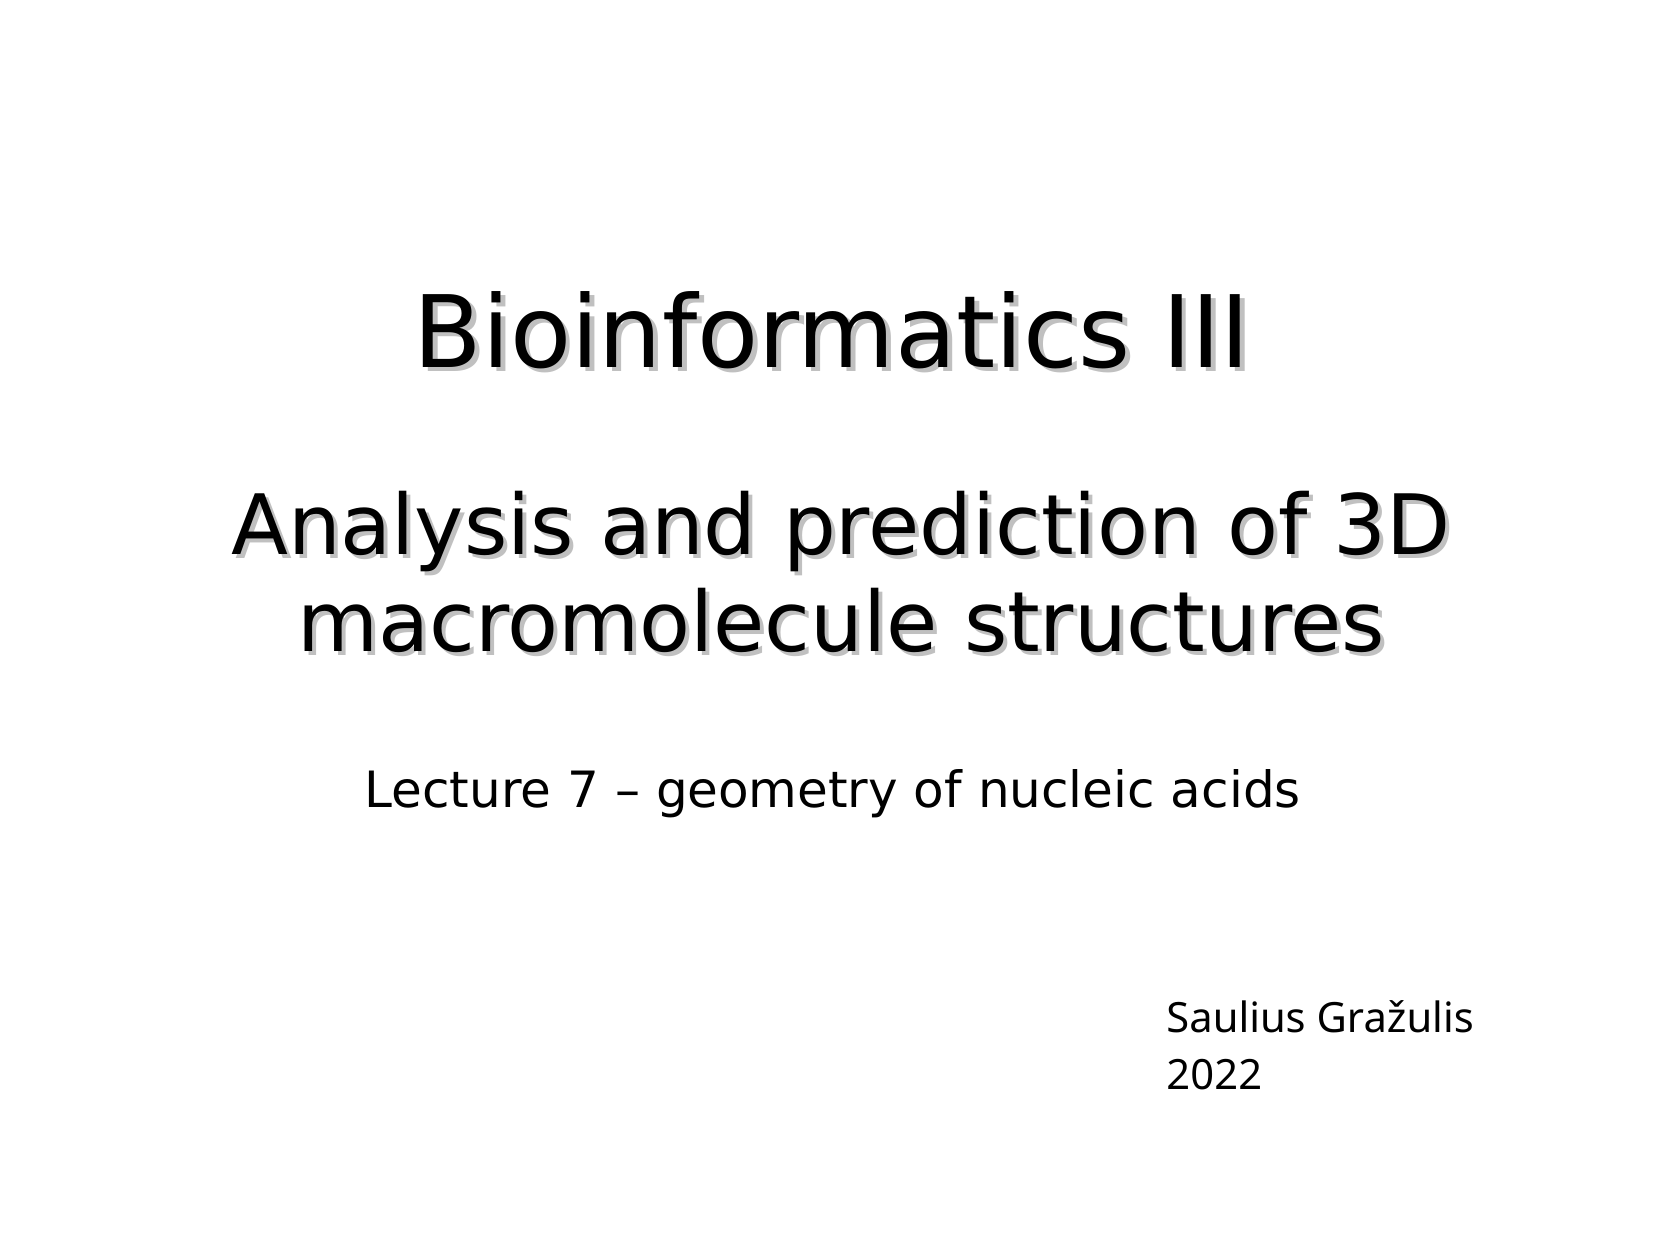

# Bioinformatics III
Analysis and prediction of 3D macromolecule structures
Lecture 7 – geometry of nucleic acids
Saulius Gražulis
2022